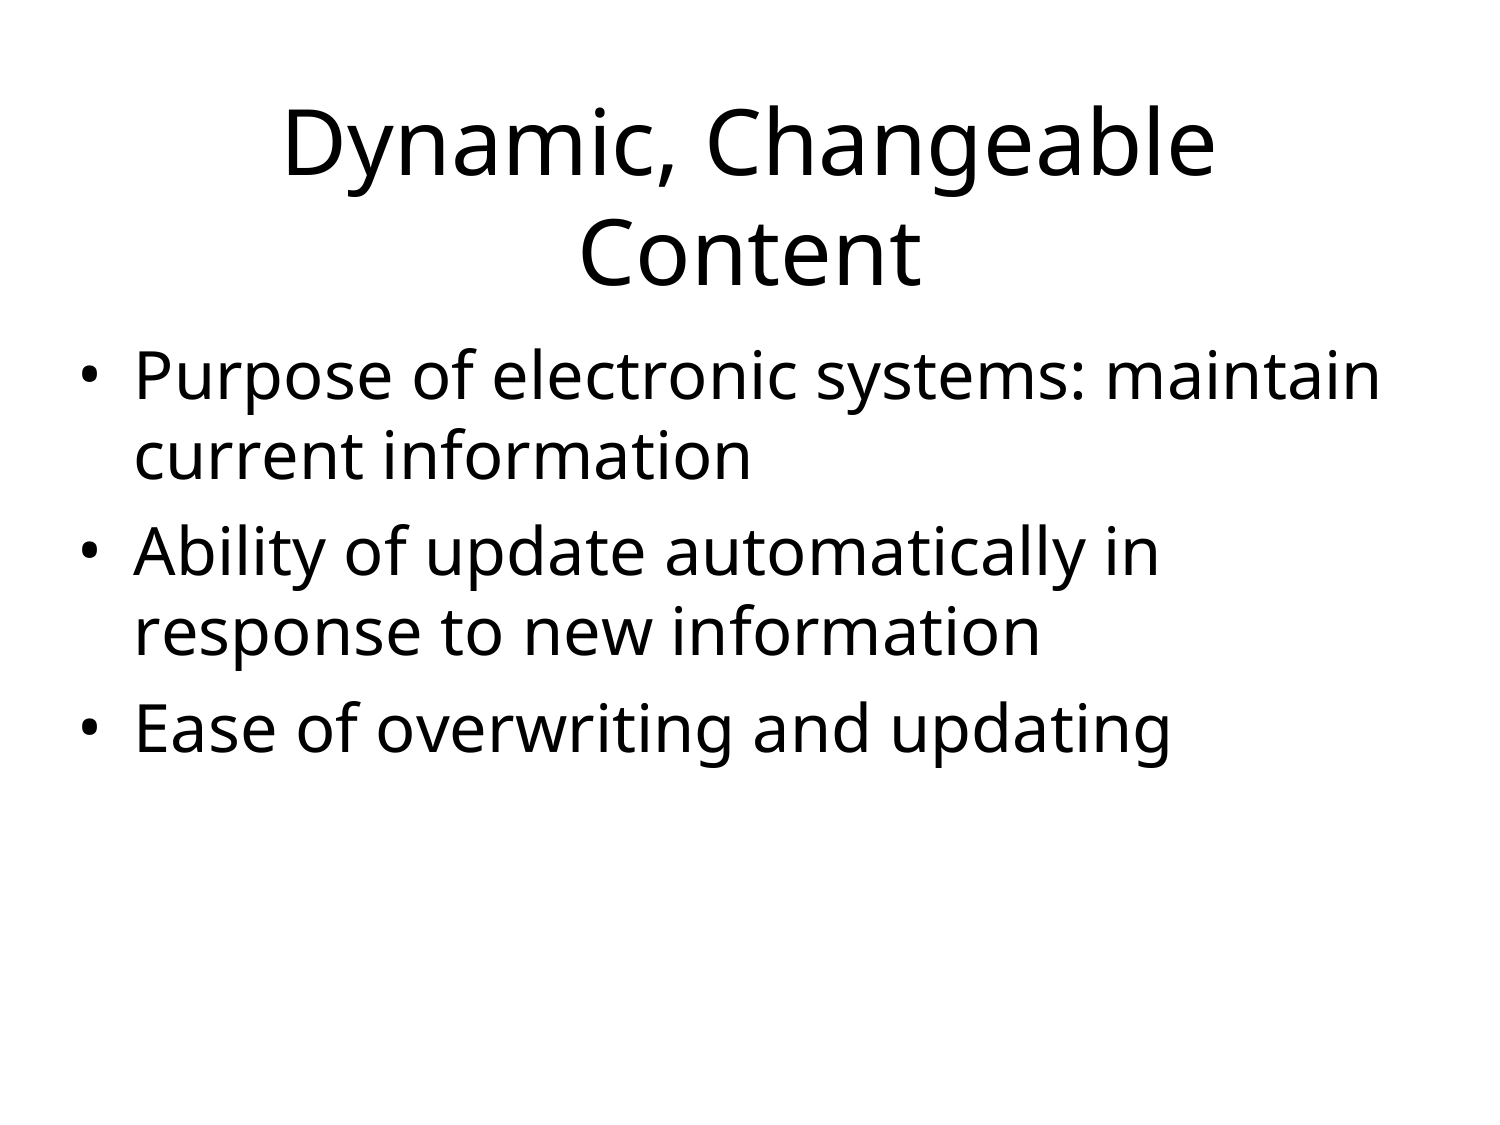

# Dynamic, Changeable Content
Purpose of electronic systems: maintain current information
Ability of update automatically in response to new information
Ease of overwriting and updating